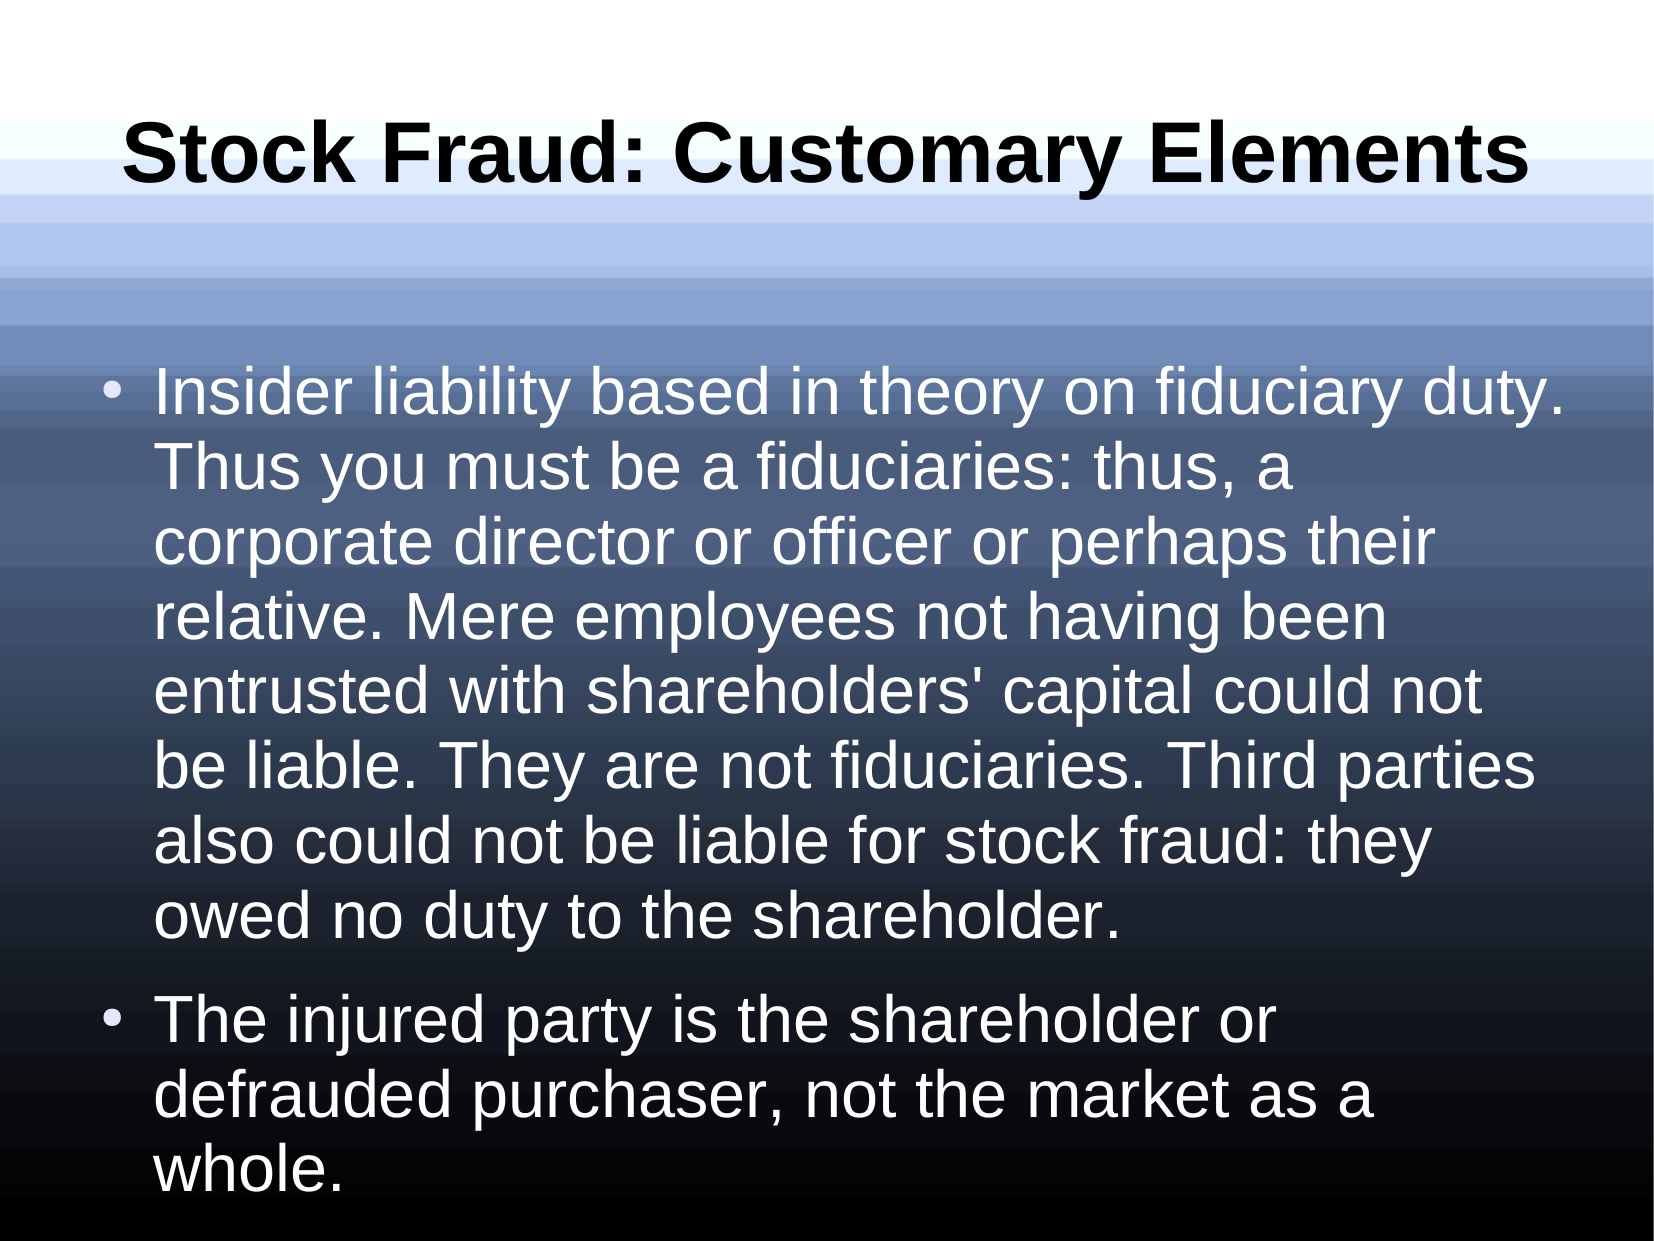

# Stock Fraud: Customary Elements
Insider liability based in theory on fiduciary duty. Thus you must be a fiduciaries: thus, a corporate director or officer or perhaps their relative. Mere employees not having been entrusted with shareholders' capital could not be liable. They are not fiduciaries. Third parties also could not be liable for stock fraud: they owed no duty to the shareholder.
The injured party is the shareholder or defrauded purchaser, not the market as a whole.